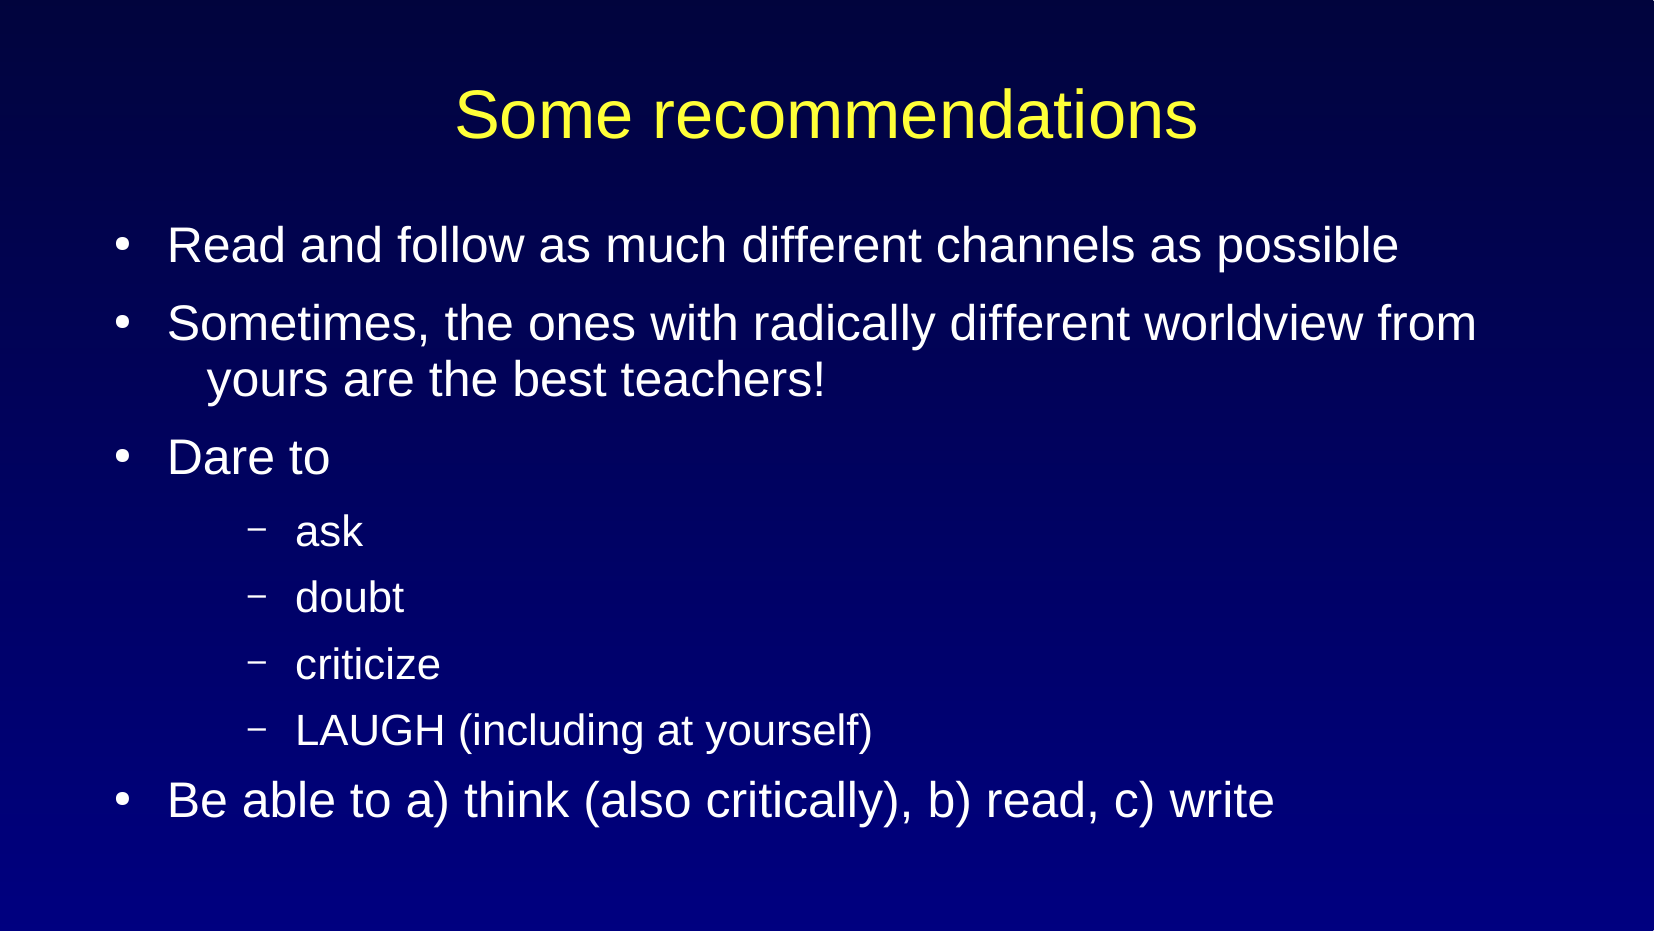

# Some recommendations
Read and follow as much different channels as possible
Sometimes, the ones with radically different worldview from yours are the best teachers!
Dare to
ask
doubt
criticize
LAUGH (including at yourself)
Be able to a) think (also critically), b) read, c) write